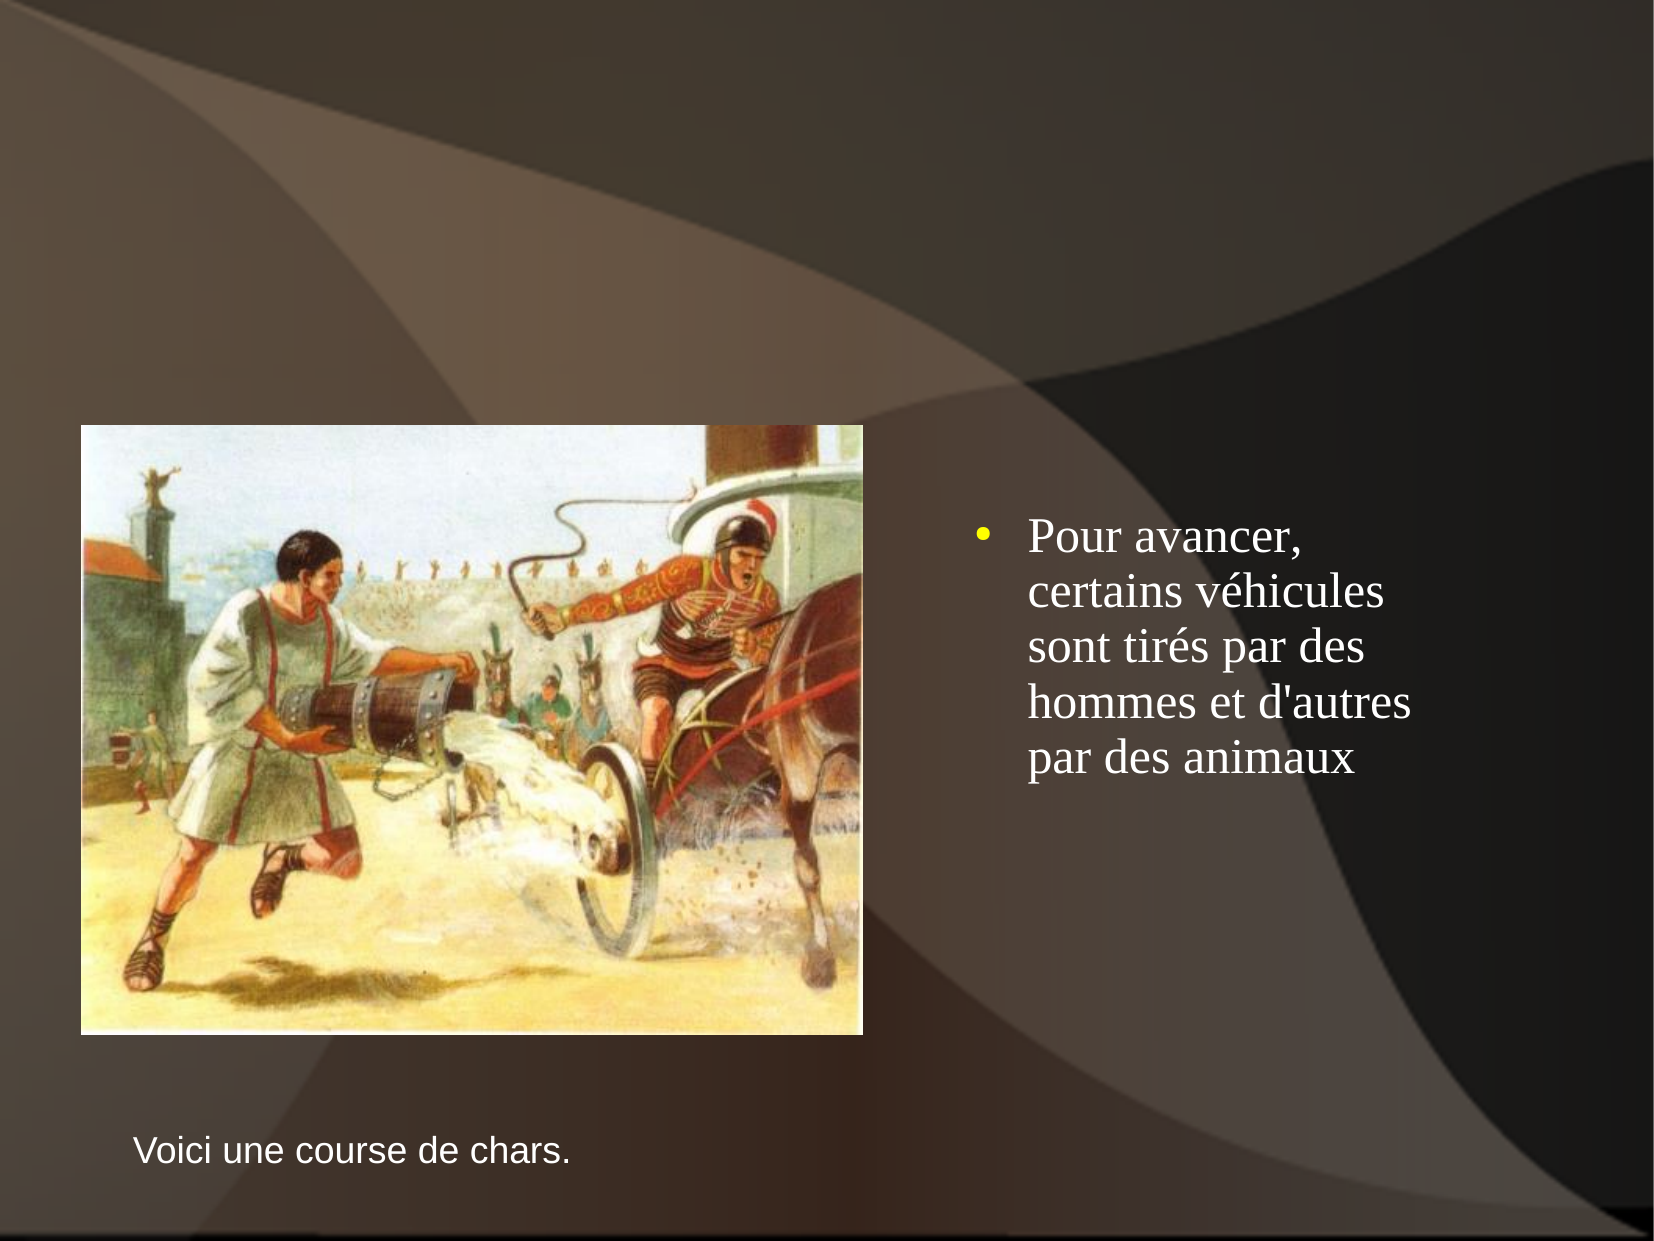

#
Pour avancer, certains véhicules sont tirés par des hommes et d'autres par des animaux
Voici une course de chars.